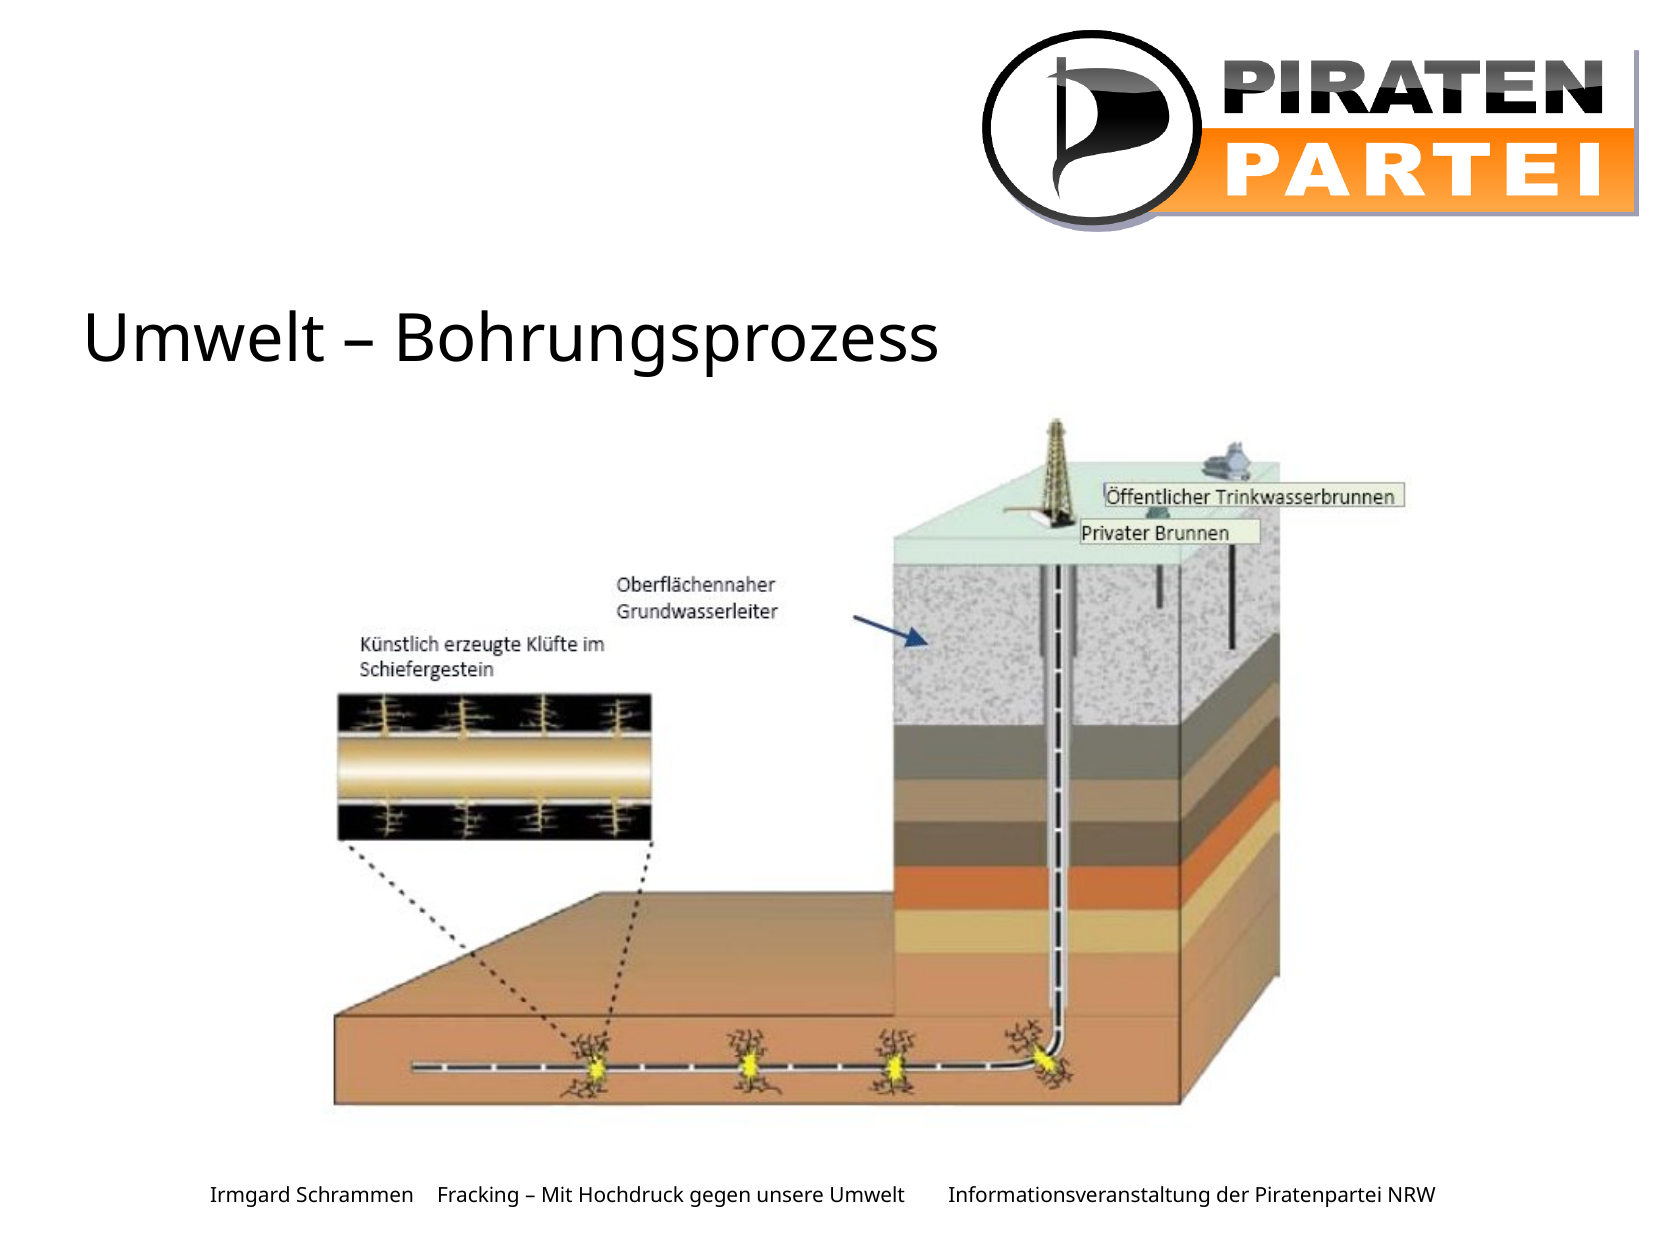

#
Umwelt – Bohrungsprozess
Irmgard Schrammen	 Fracking – Mit Hochdruck gegen unsere Umwelt 	Informationsveranstaltung der Piratenpartei NRW